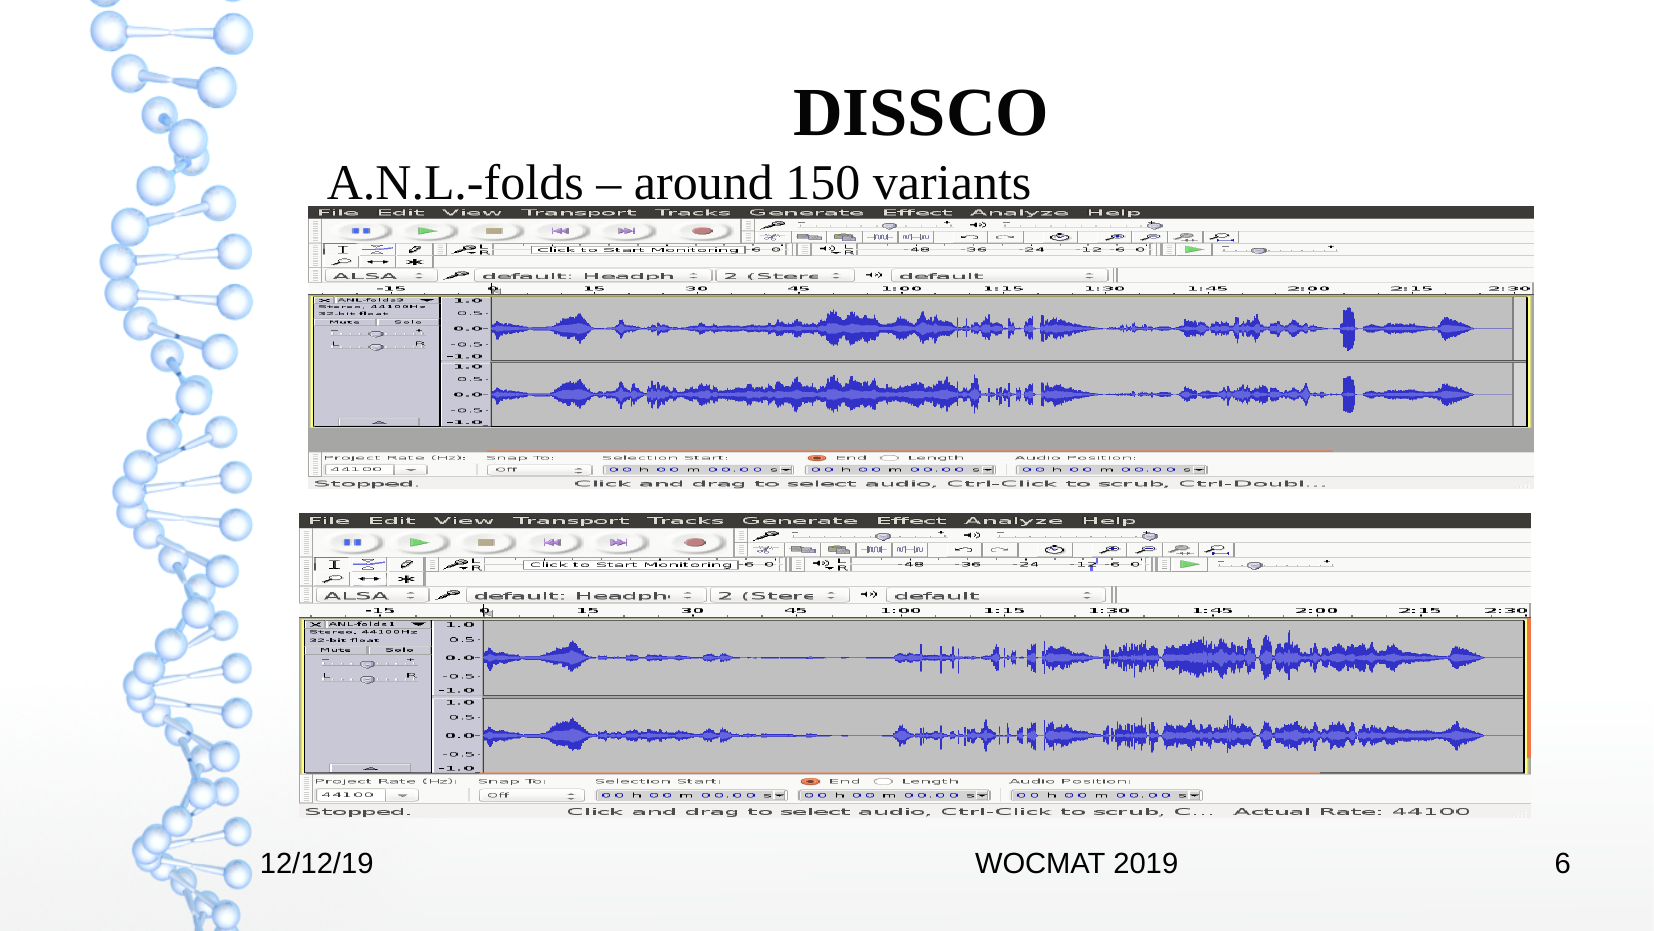

# DISSCO
A.N.L.-folds – around 150 variants
12/12/19
WOCMAT 2019
6